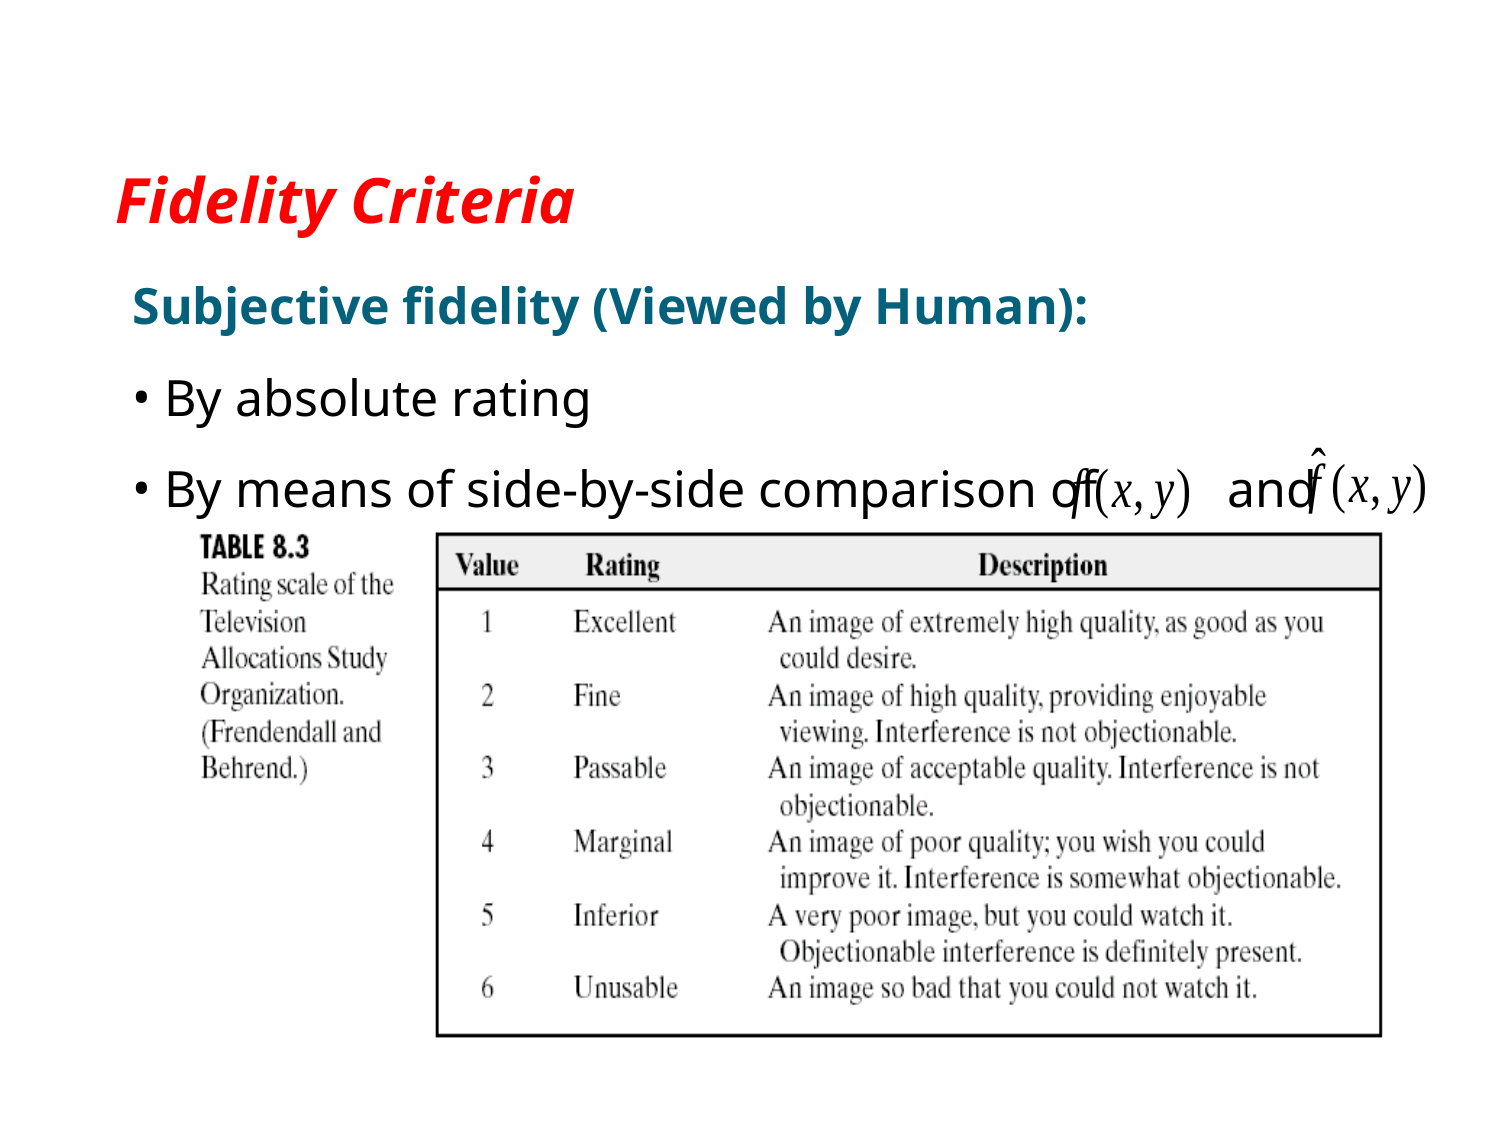

Fidelity Criteria
Subjective fidelity (Viewed by Human):
 By absolute rating
 By means of side-by-side comparison of and